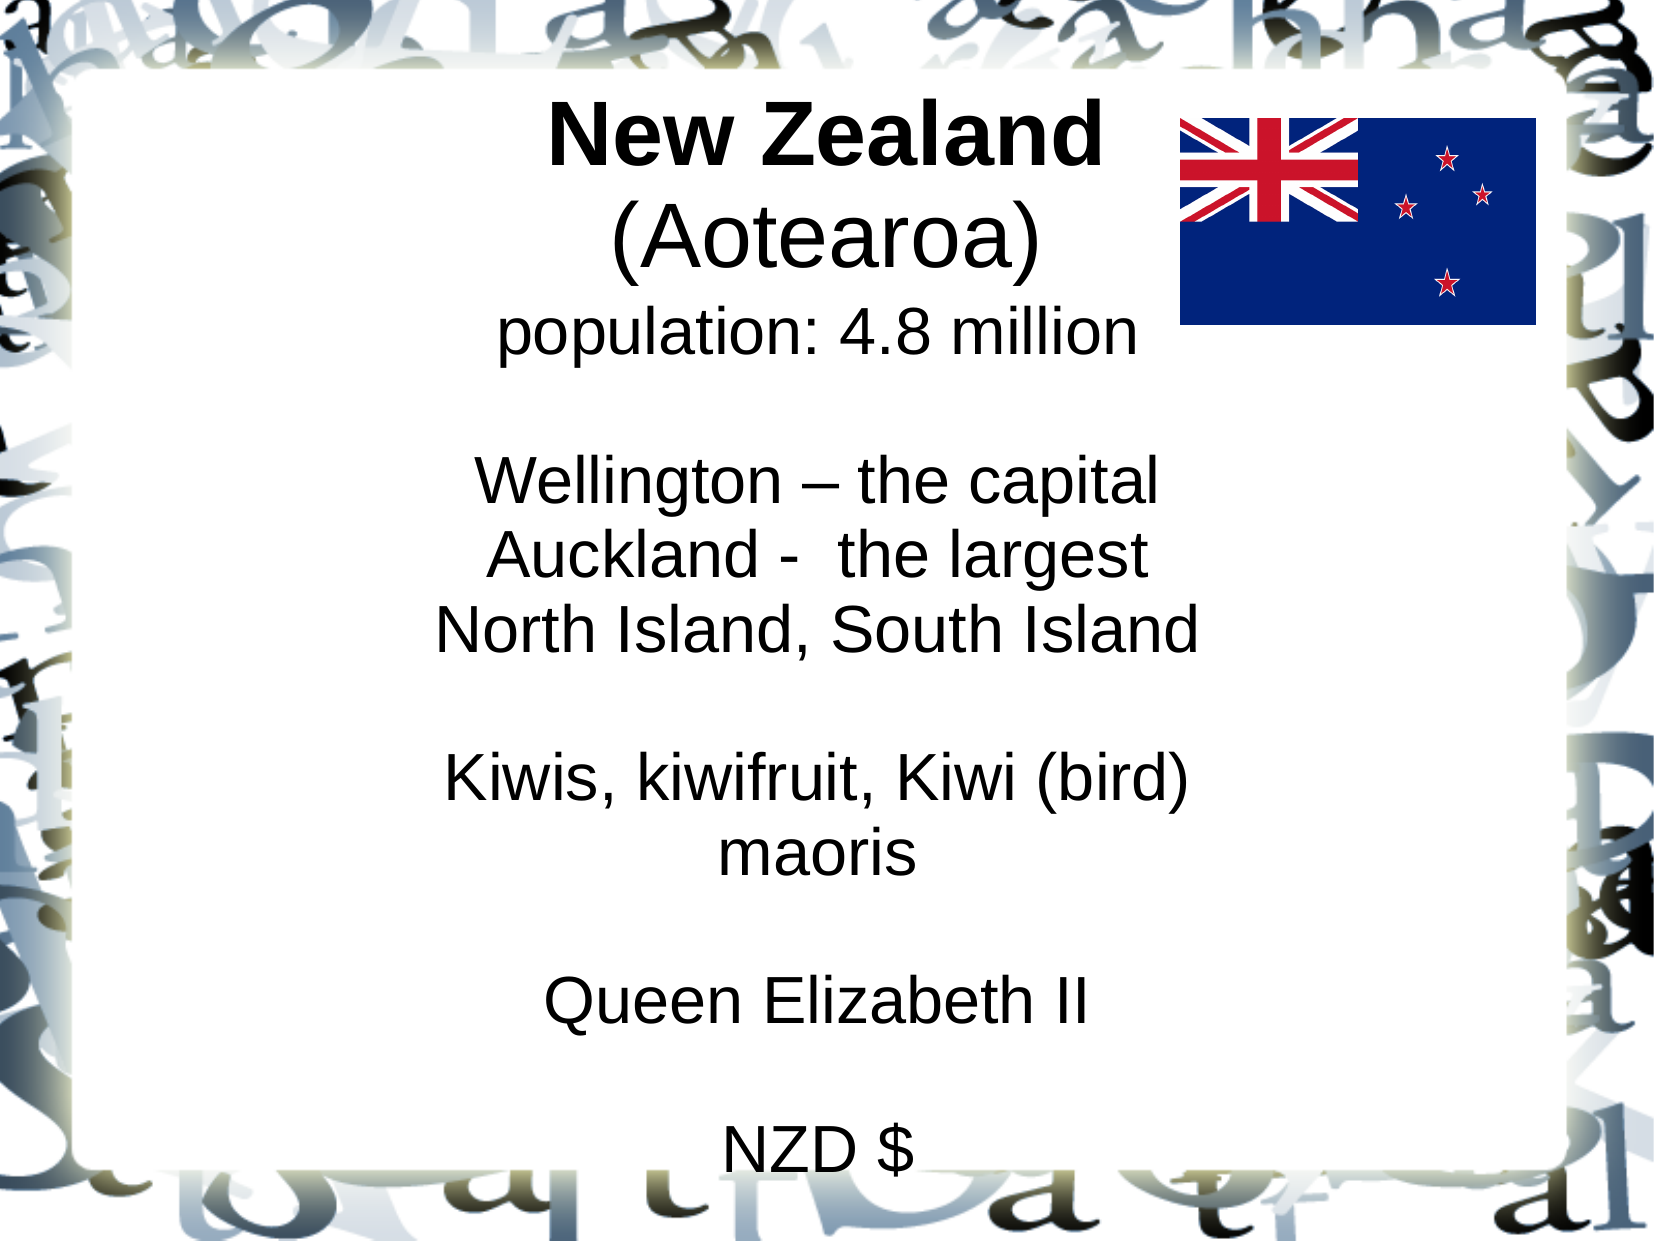

# New Zealand (Aotearoa)
population: 4.8 million
Wellington – the capital
Auckland - the largest
North Island, South Island
Kiwis, kiwifruit, Kiwi (bird)
maoris
Queen Elizabeth II
NZD $